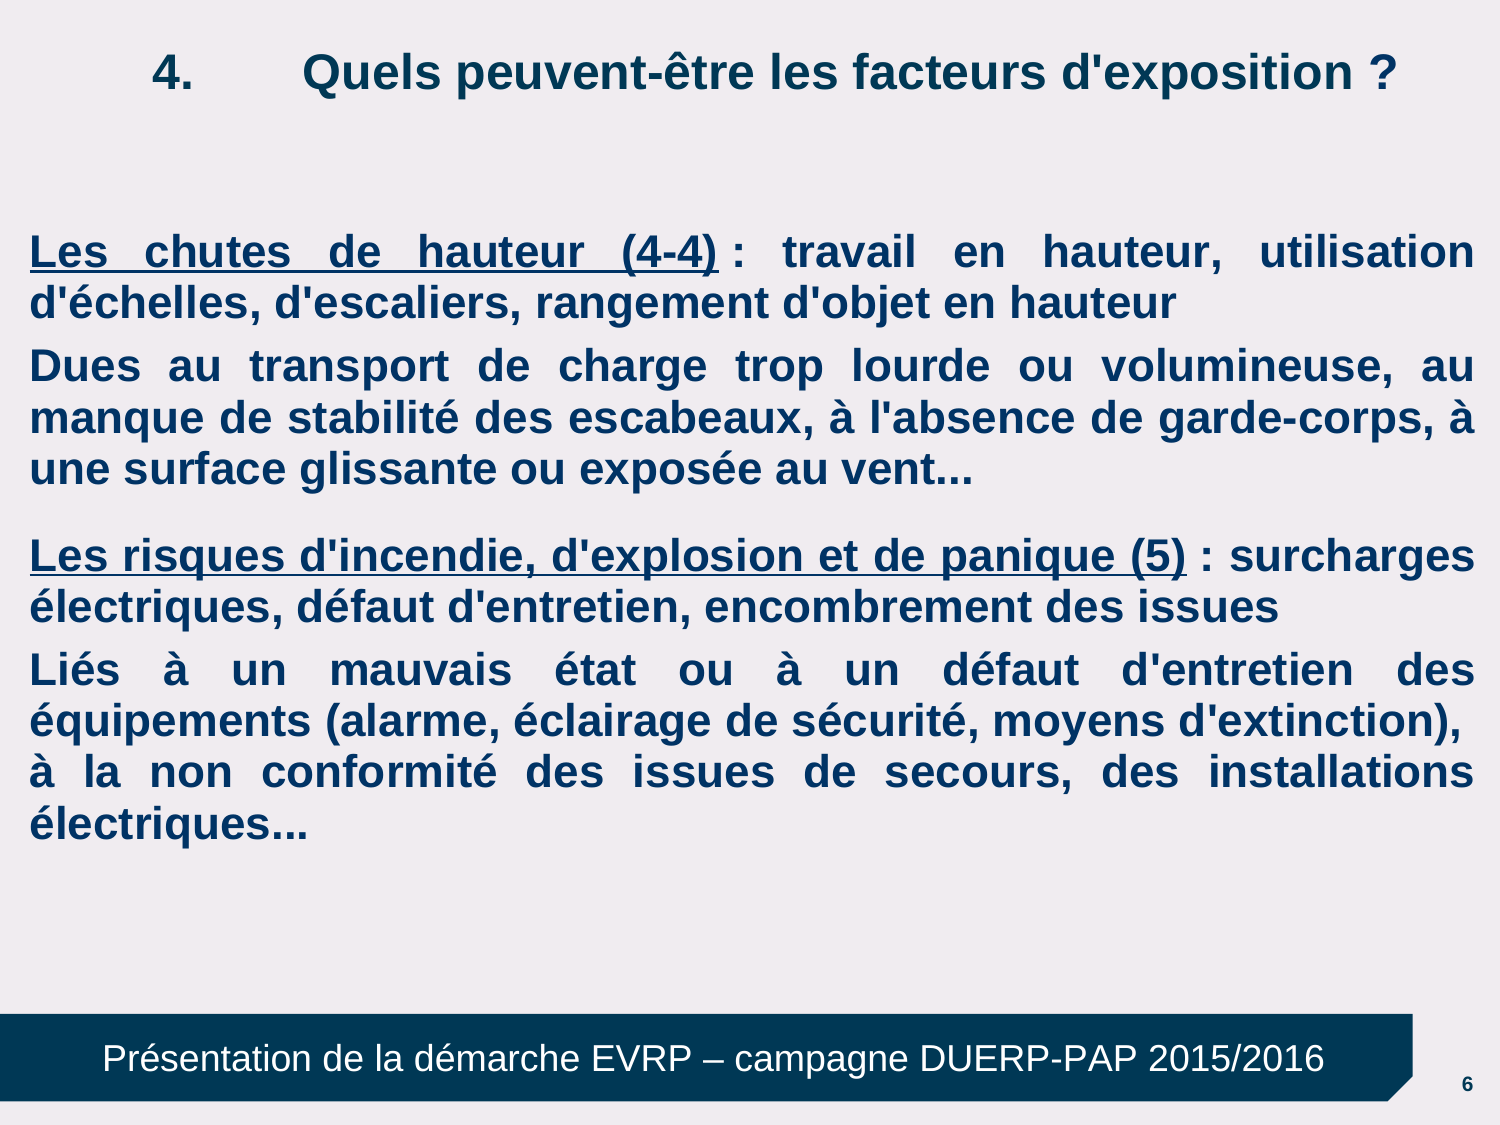

# 4.	Quels peuvent-être les facteurs d'exposition ?
Les chutes de hauteur (4-4) : travail en hauteur, utilisation d'échelles, d'escaliers, rangement d'objet en hauteur
Dues au transport de charge trop lourde ou volumineuse, au manque de stabilité des escabeaux, à l'absence de garde-corps, à une surface glissante ou exposée au vent...
Les risques d'incendie, d'explosion et de panique (5) : surcharges électriques, défaut d'entretien, encombrement des issues
Liés à un mauvais état ou à un défaut d'entretien des équipements (alarme, éclairage de sécurité, moyens d'extinction), à la non conformité des issues de secours, des installations électriques...